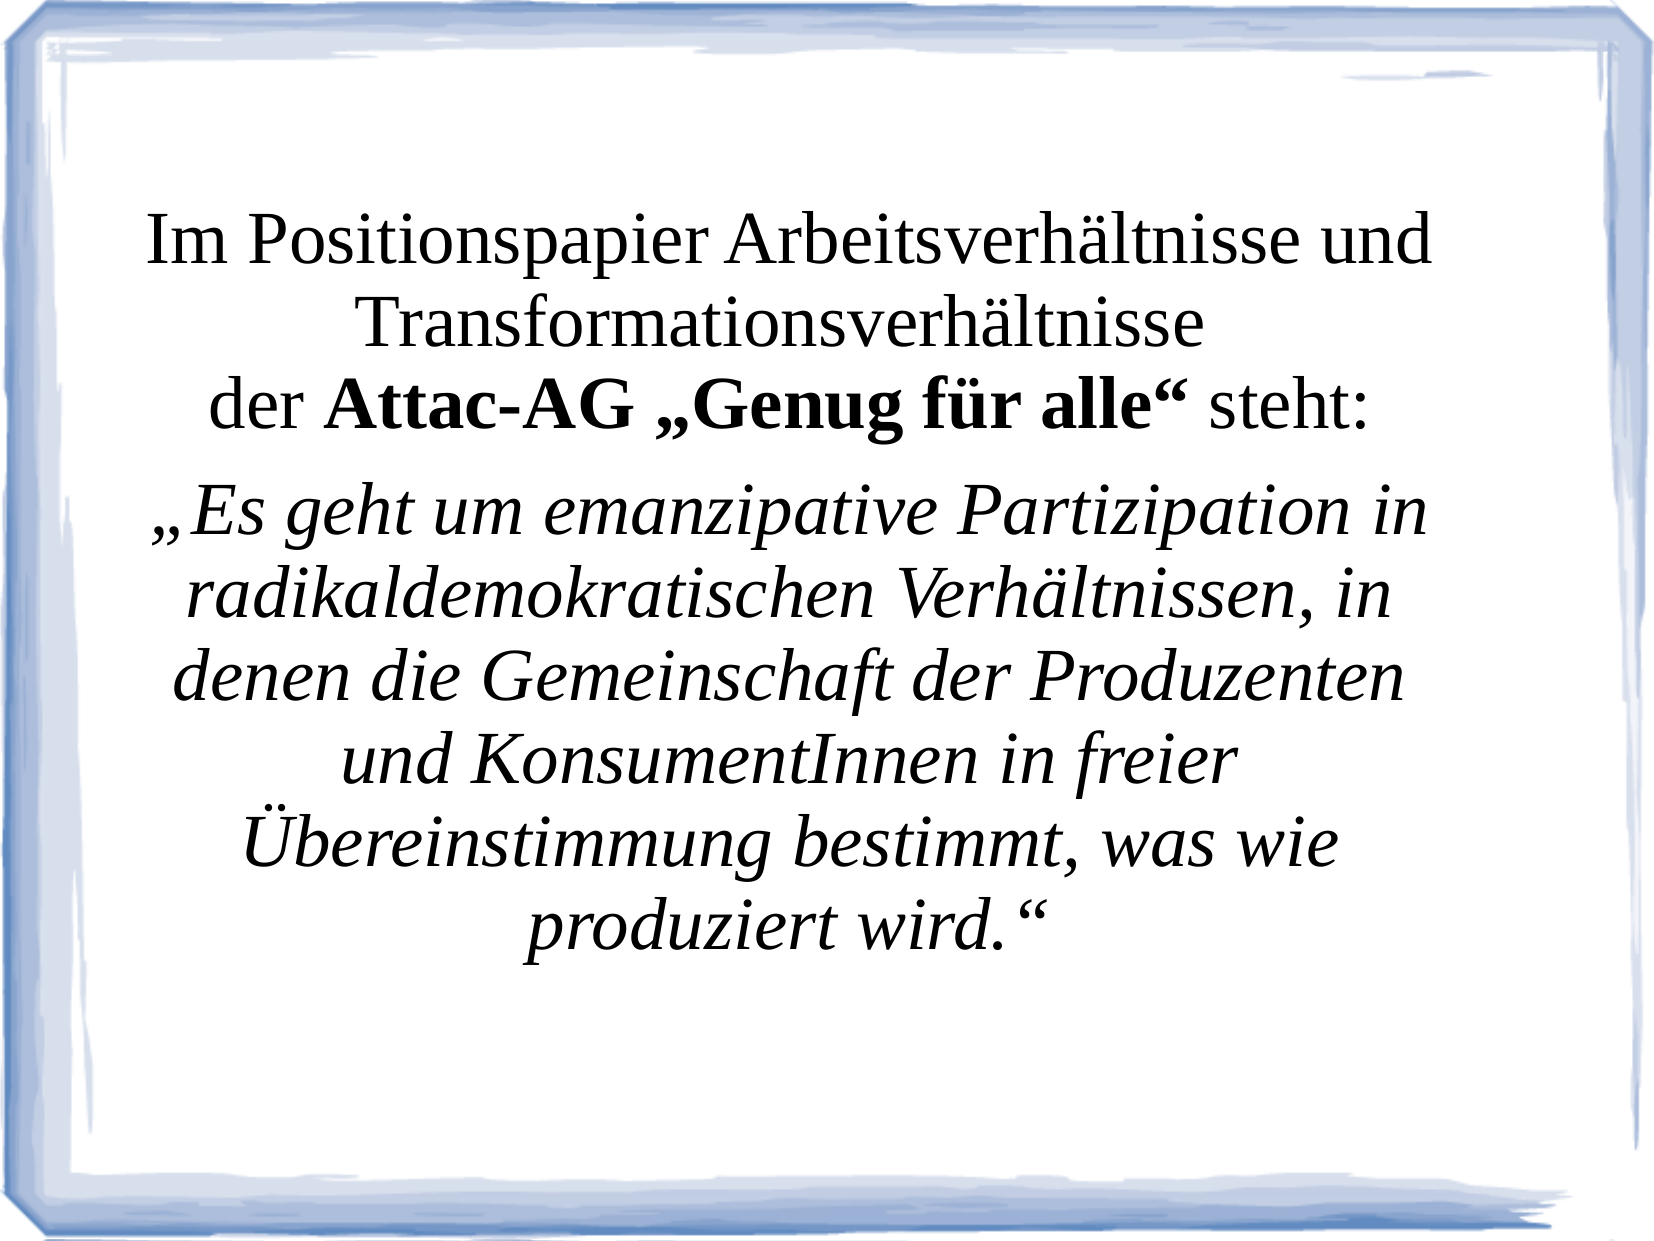

Im Positionspapier Arbeitsverhältnisse und Transformationsverhältnisse
der Attac-AG „Genug für alle“ steht:
„Es geht um emanzipative Partizipation in radikaldemokratischen Verhältnissen, in denen die Gemeinschaft der Produzenten und KonsumentInnen in freier Übereinstimmung bestimmt, was wie produziert wird.“